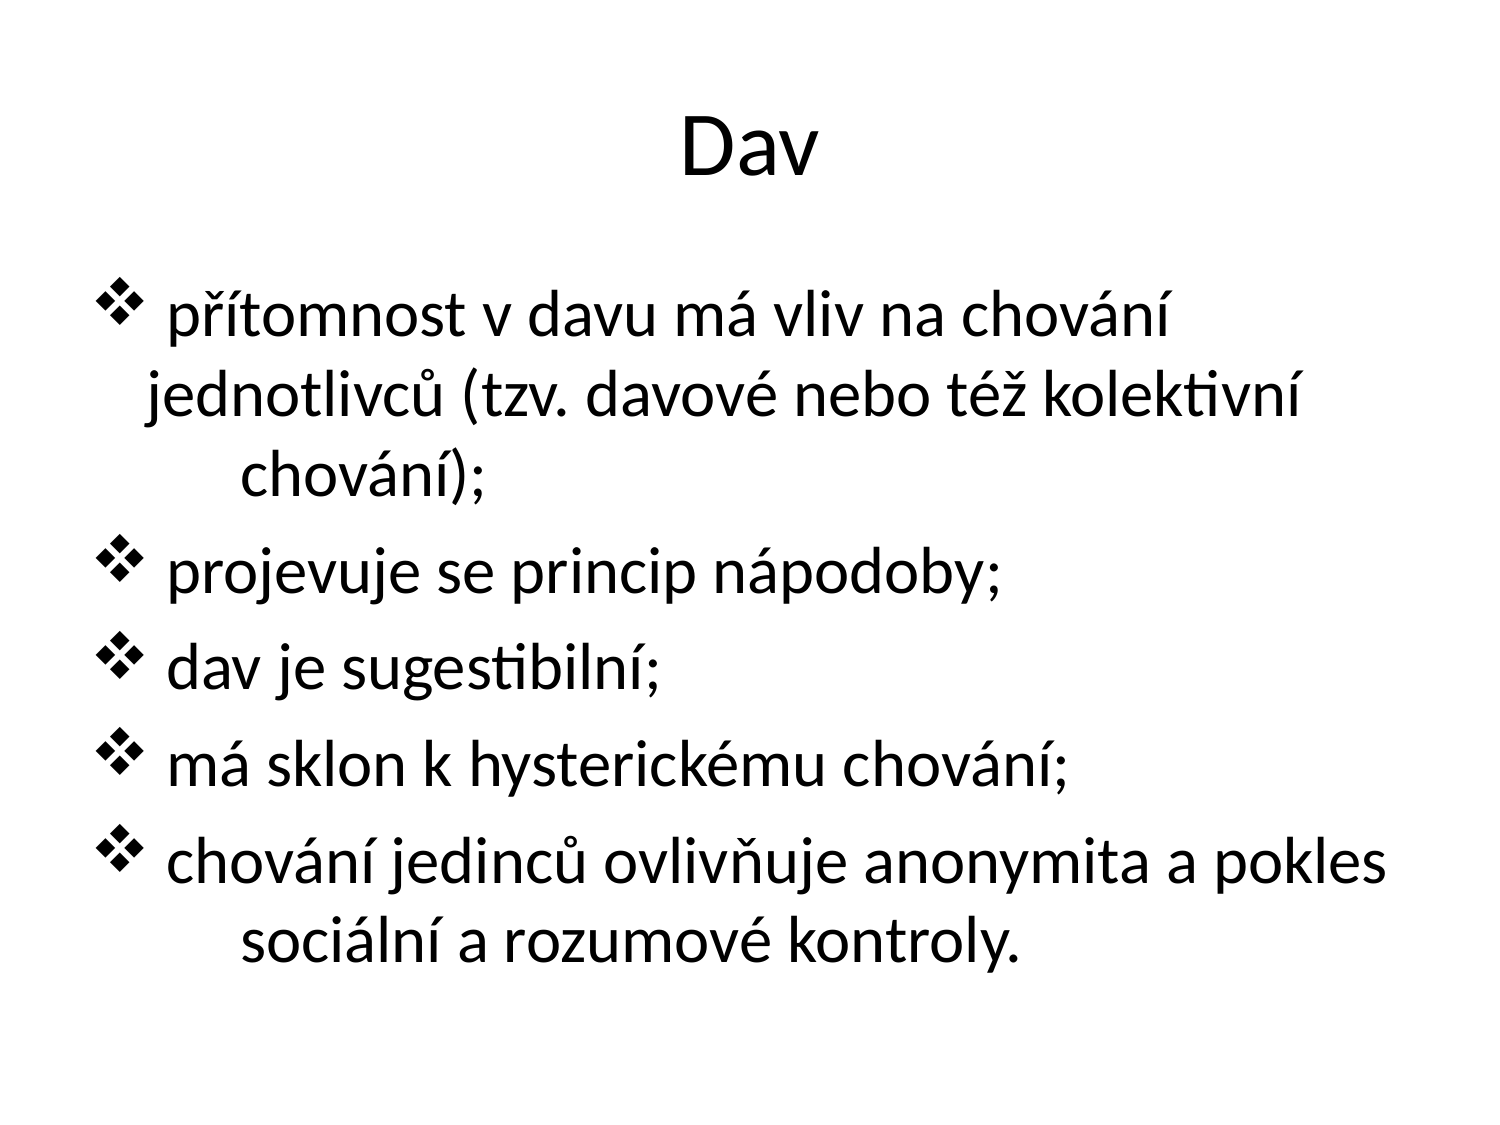

# Dav
 přítomnost v davu má vliv na chování 	jednotlivců (tzv. davové nebo též kolektivní 	chování);
 projevuje se princip nápodoby;
 dav je sugestibilní;
 má sklon k hysterickému chování;
 chování jedinců ovlivňuje anonymita a pokles 	sociální a rozumové kontroly.